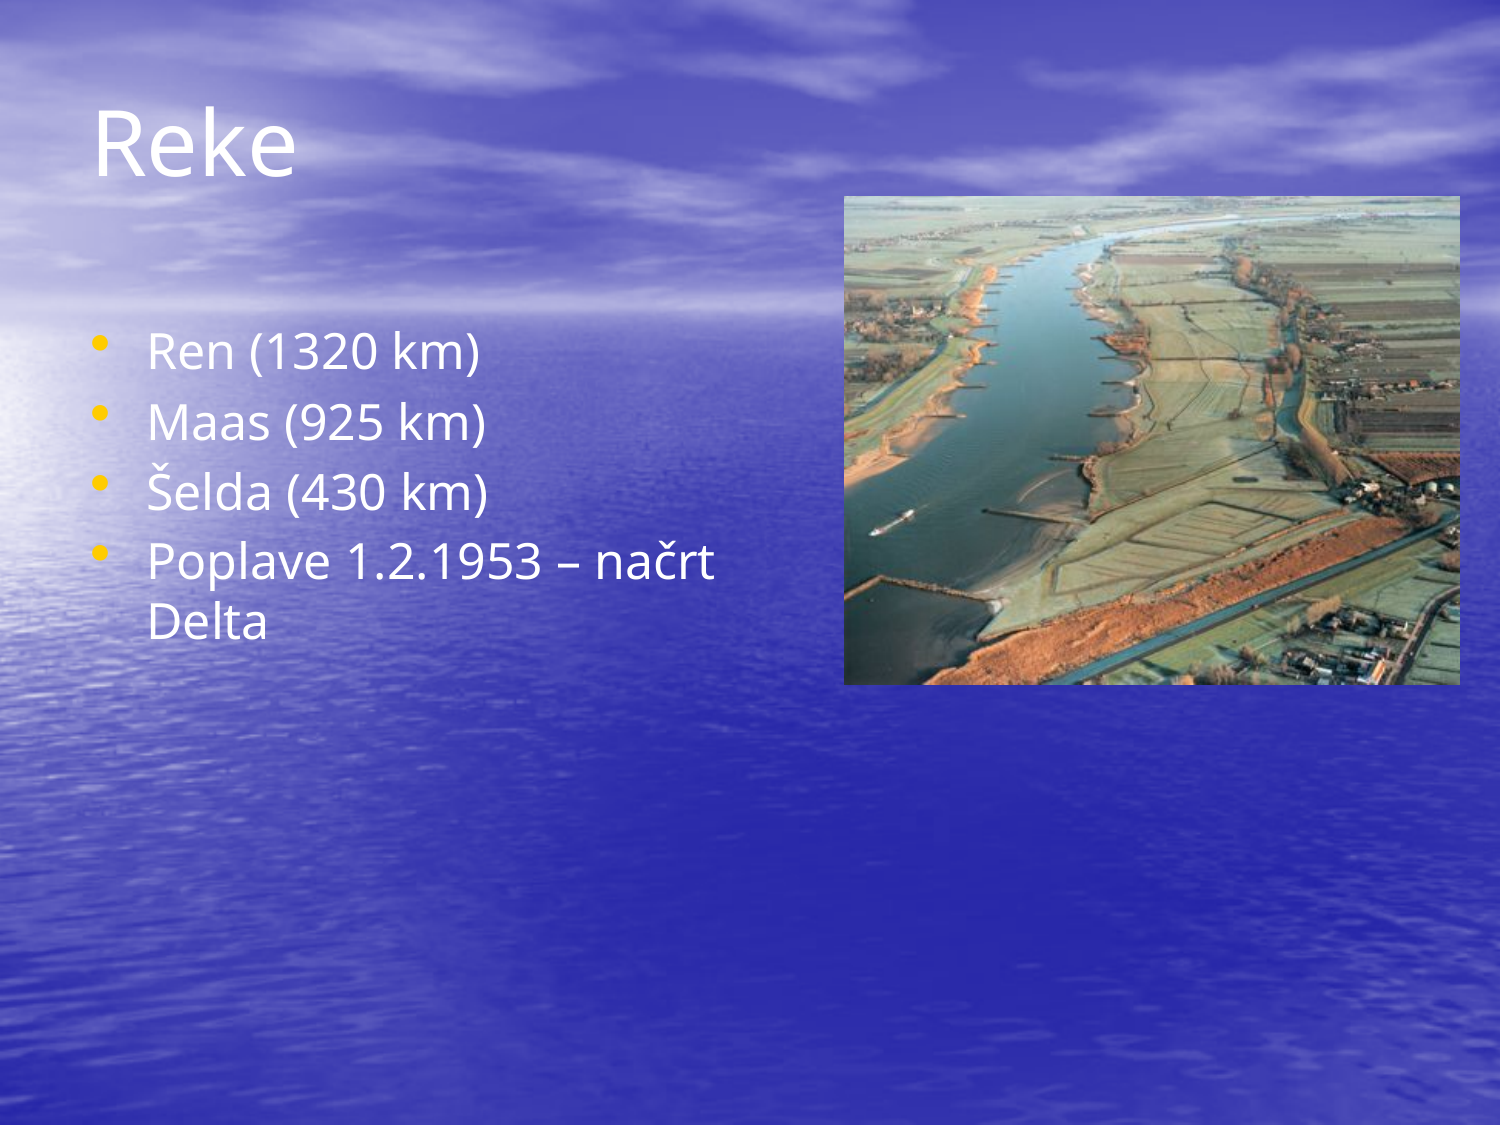

# Reke
Ren (1320 km)
Maas (925 km)
Šelda (430 km)
Poplave 1.2.1953 – načrt Delta